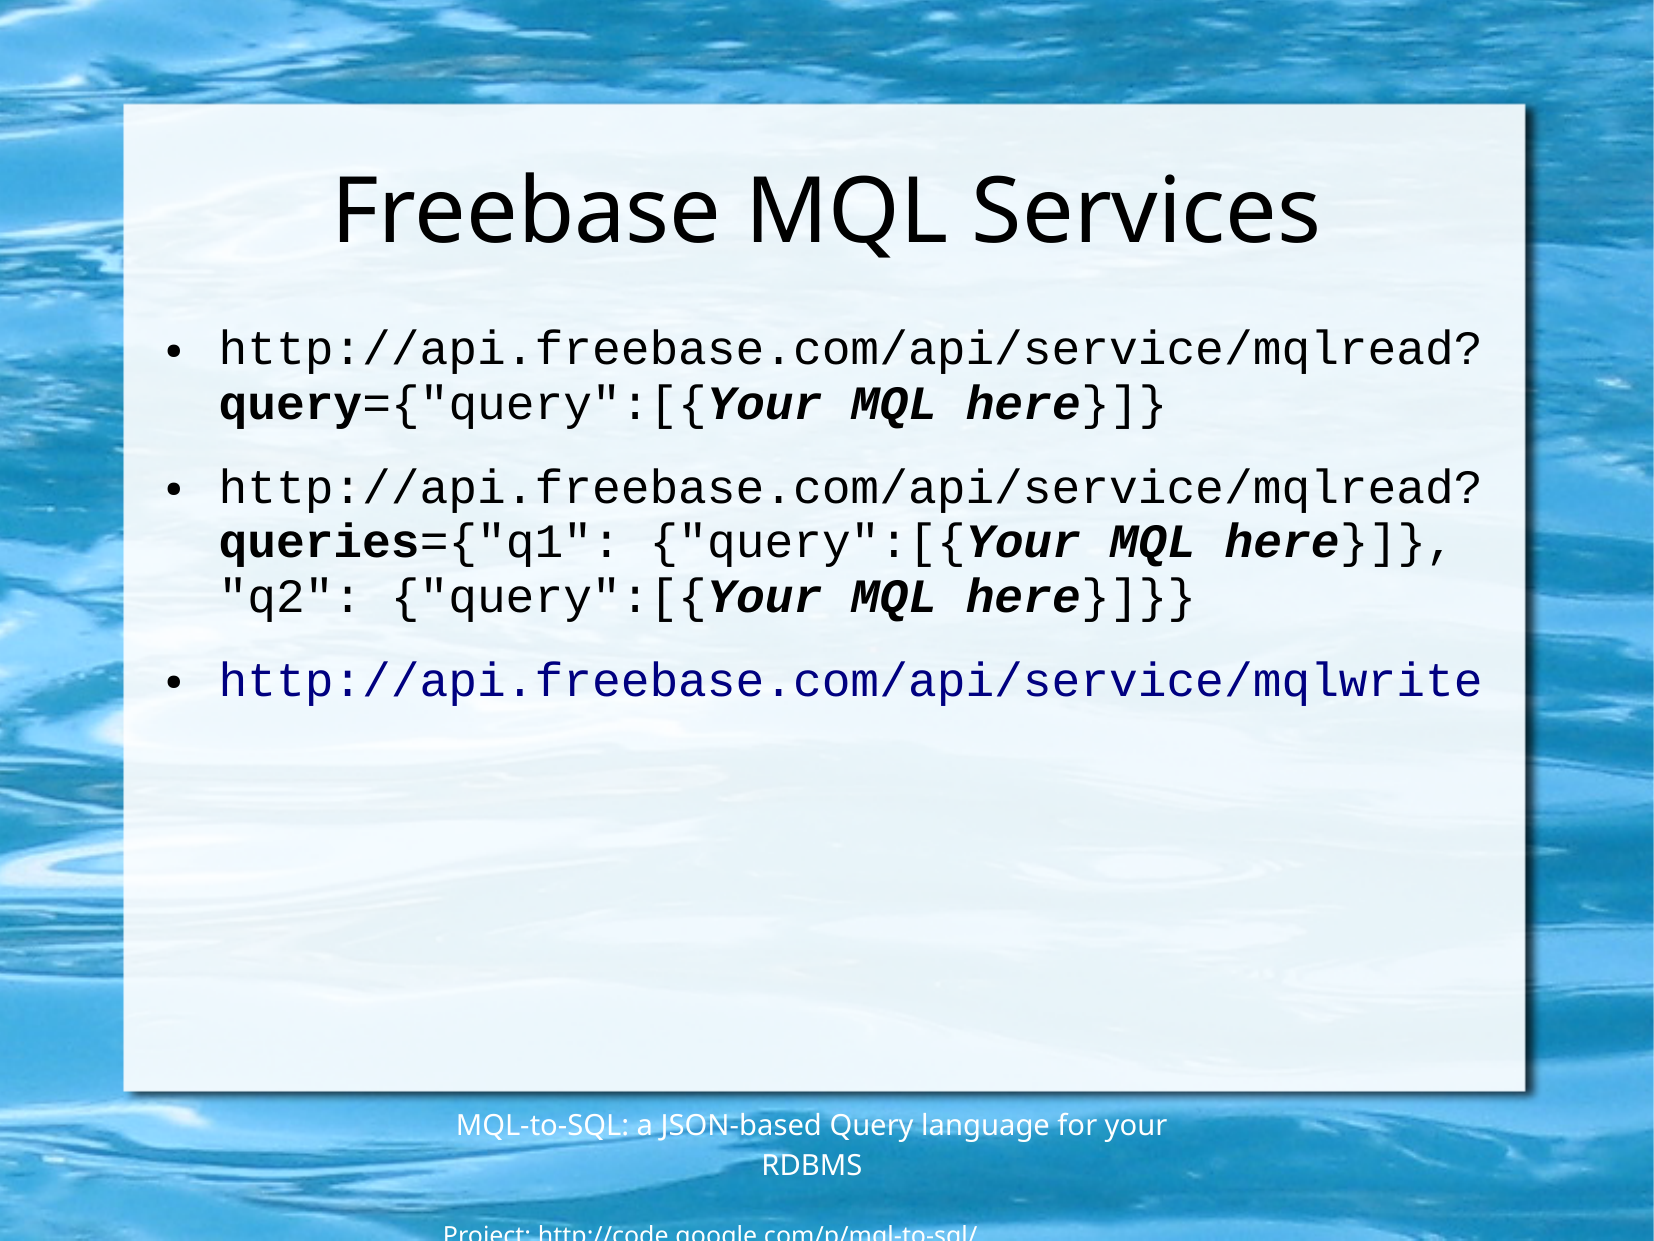

# Freebase MQL Services
http://api.freebase.com/api/service/mqlread?query={"query":[{Your MQL here}]}
http://api.freebase.com/api/service/mqlread?queries={"q1": {"query":[{Your MQL here}]}, "q2": {"query":[{Your MQL here}]}}
http://api.freebase.com/api/service/mqlwrite